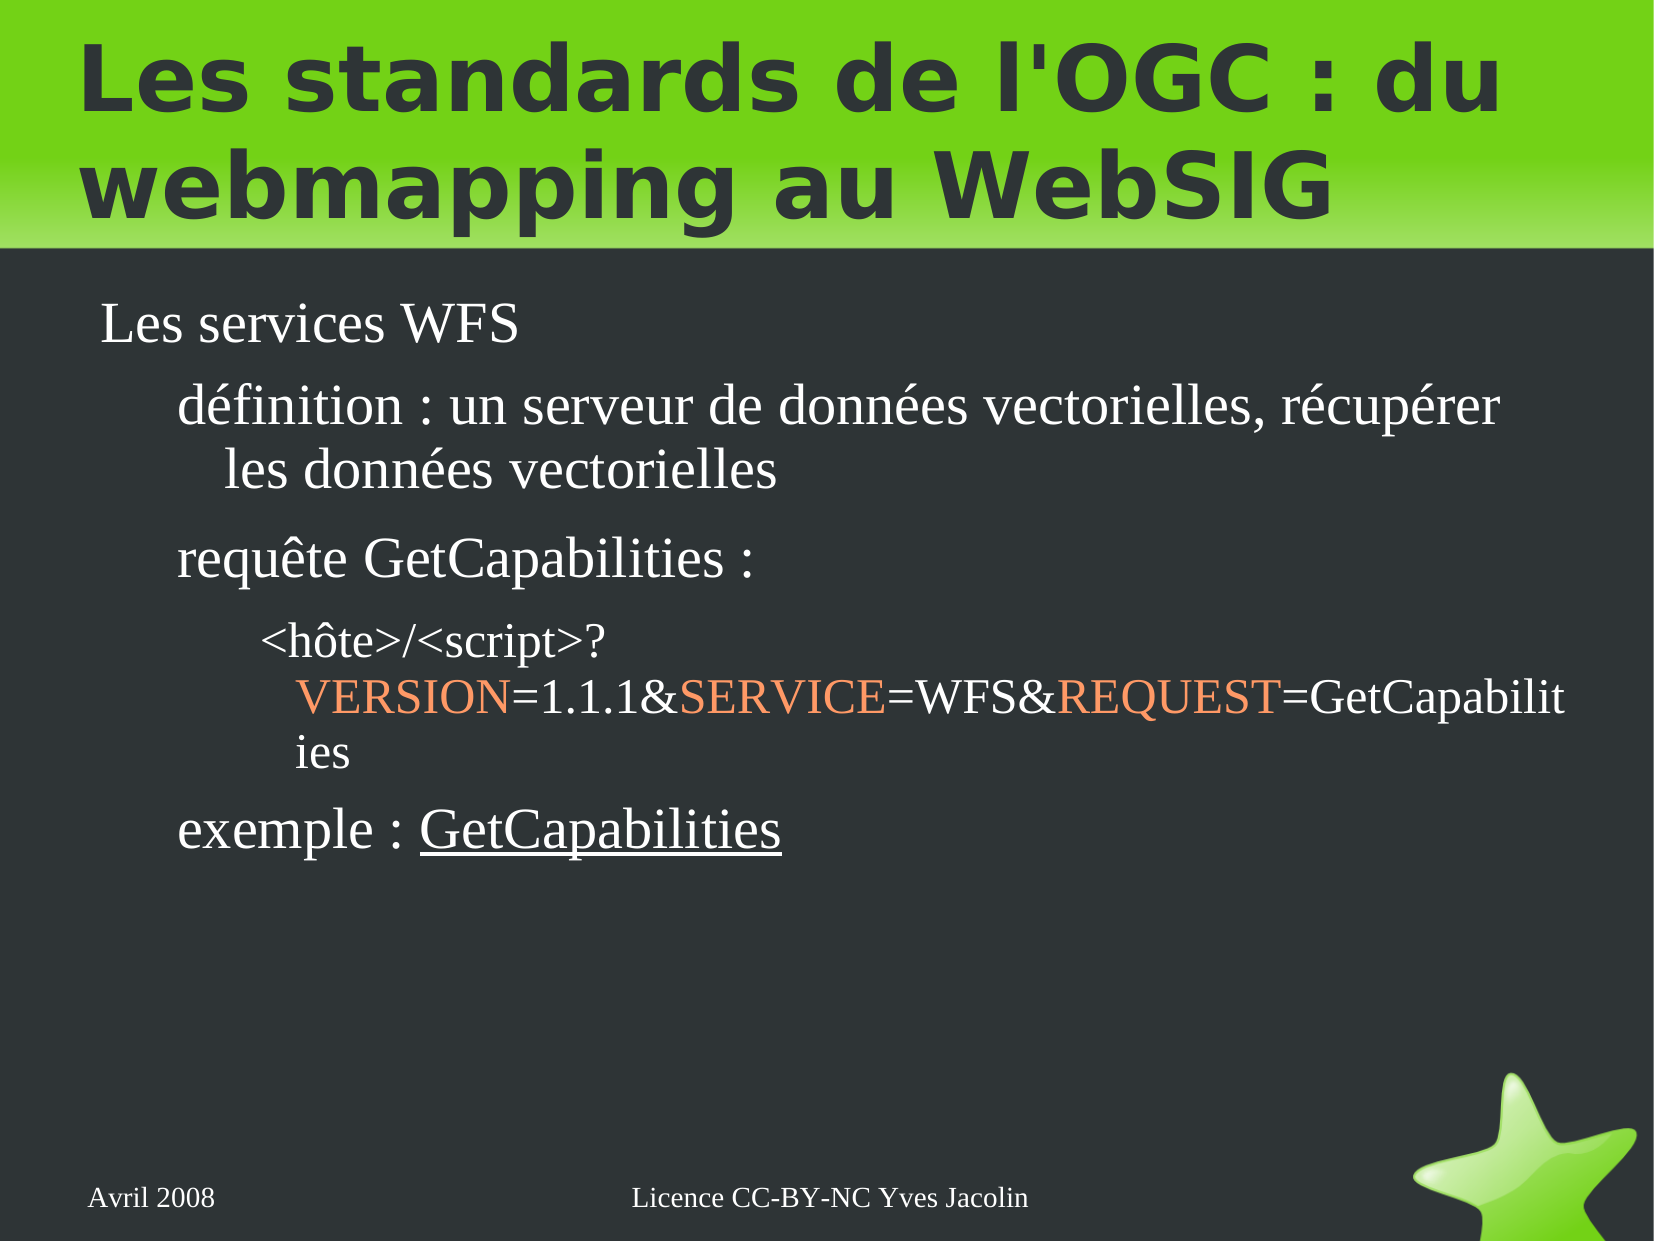

# Les standards de l'OGC : du webmapping au WebSIG
Les services WFS
définition : un serveur de données vectorielles, récupérer les données vectorielles
requête GetCapabilities :
<hôte>/<script>?VERSION=1.1.1&SERVICE=WFS&REQUEST=GetCapabilities
exemple : GetCapabilities